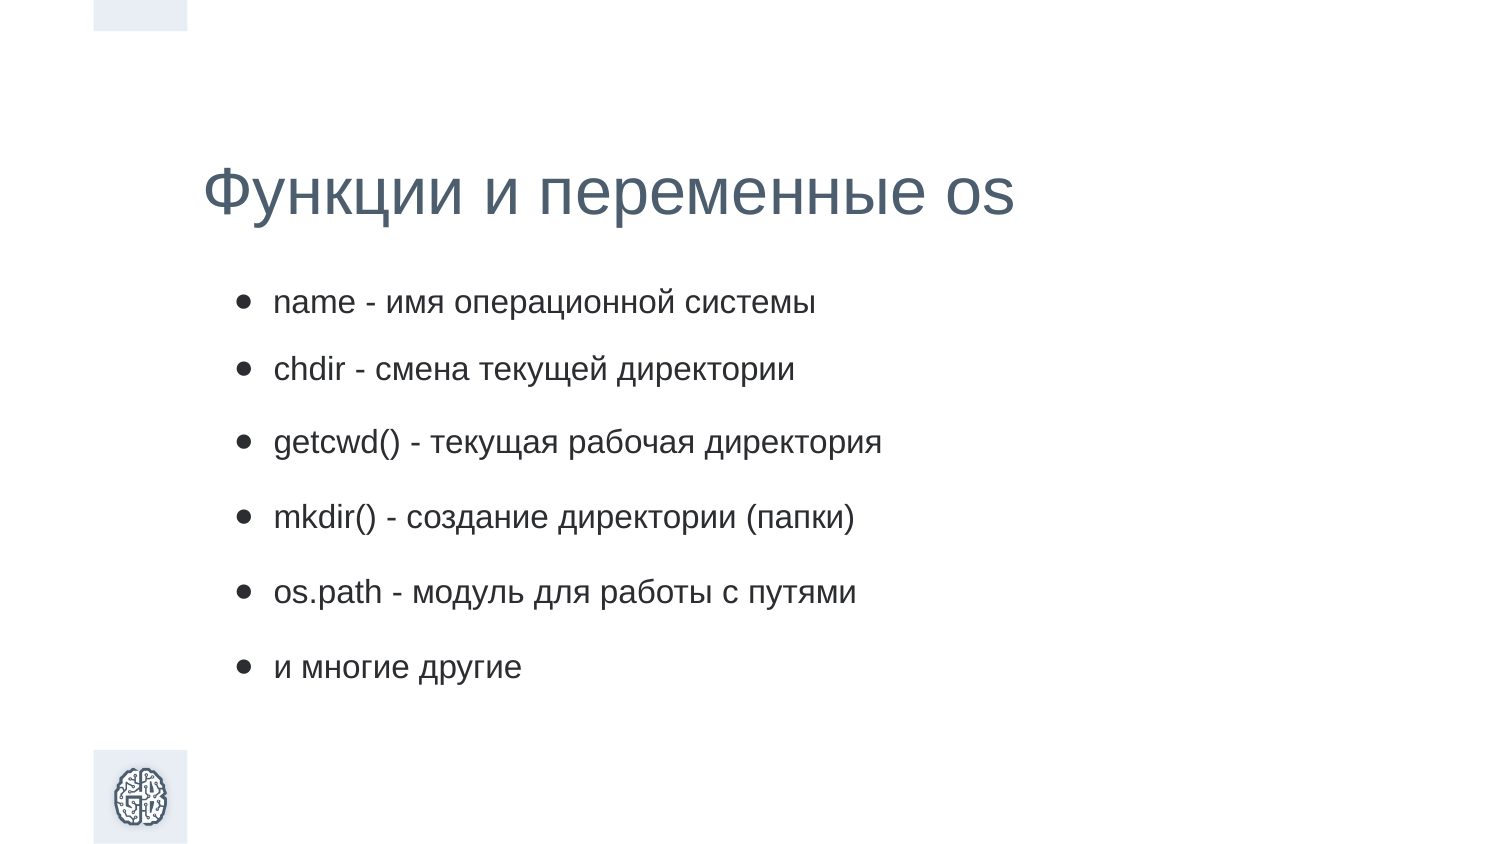

Функции и переменные os
name - имя операционной системы
chdir - смена текущей директории
getcwd() - текущая рабочая директория
mkdir() - создание директории (папки)
os.path - модуль для работы с путями
и многие другие